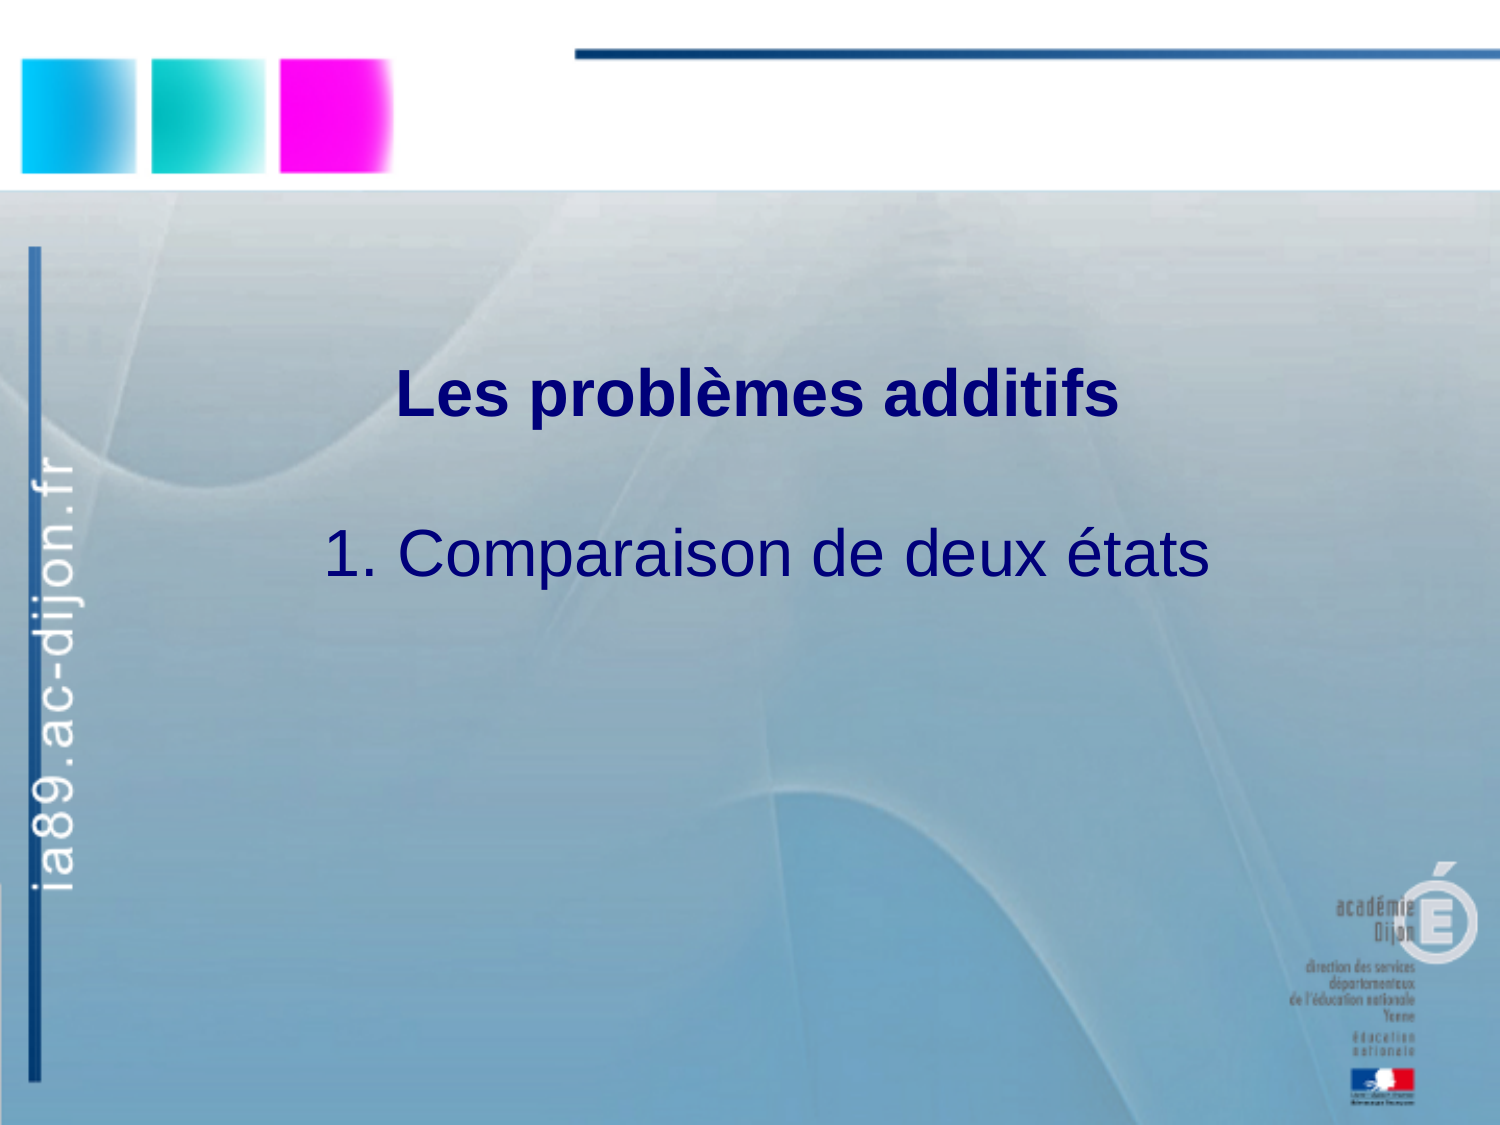

Les problèmes additifs
1. Comparaison de deux états